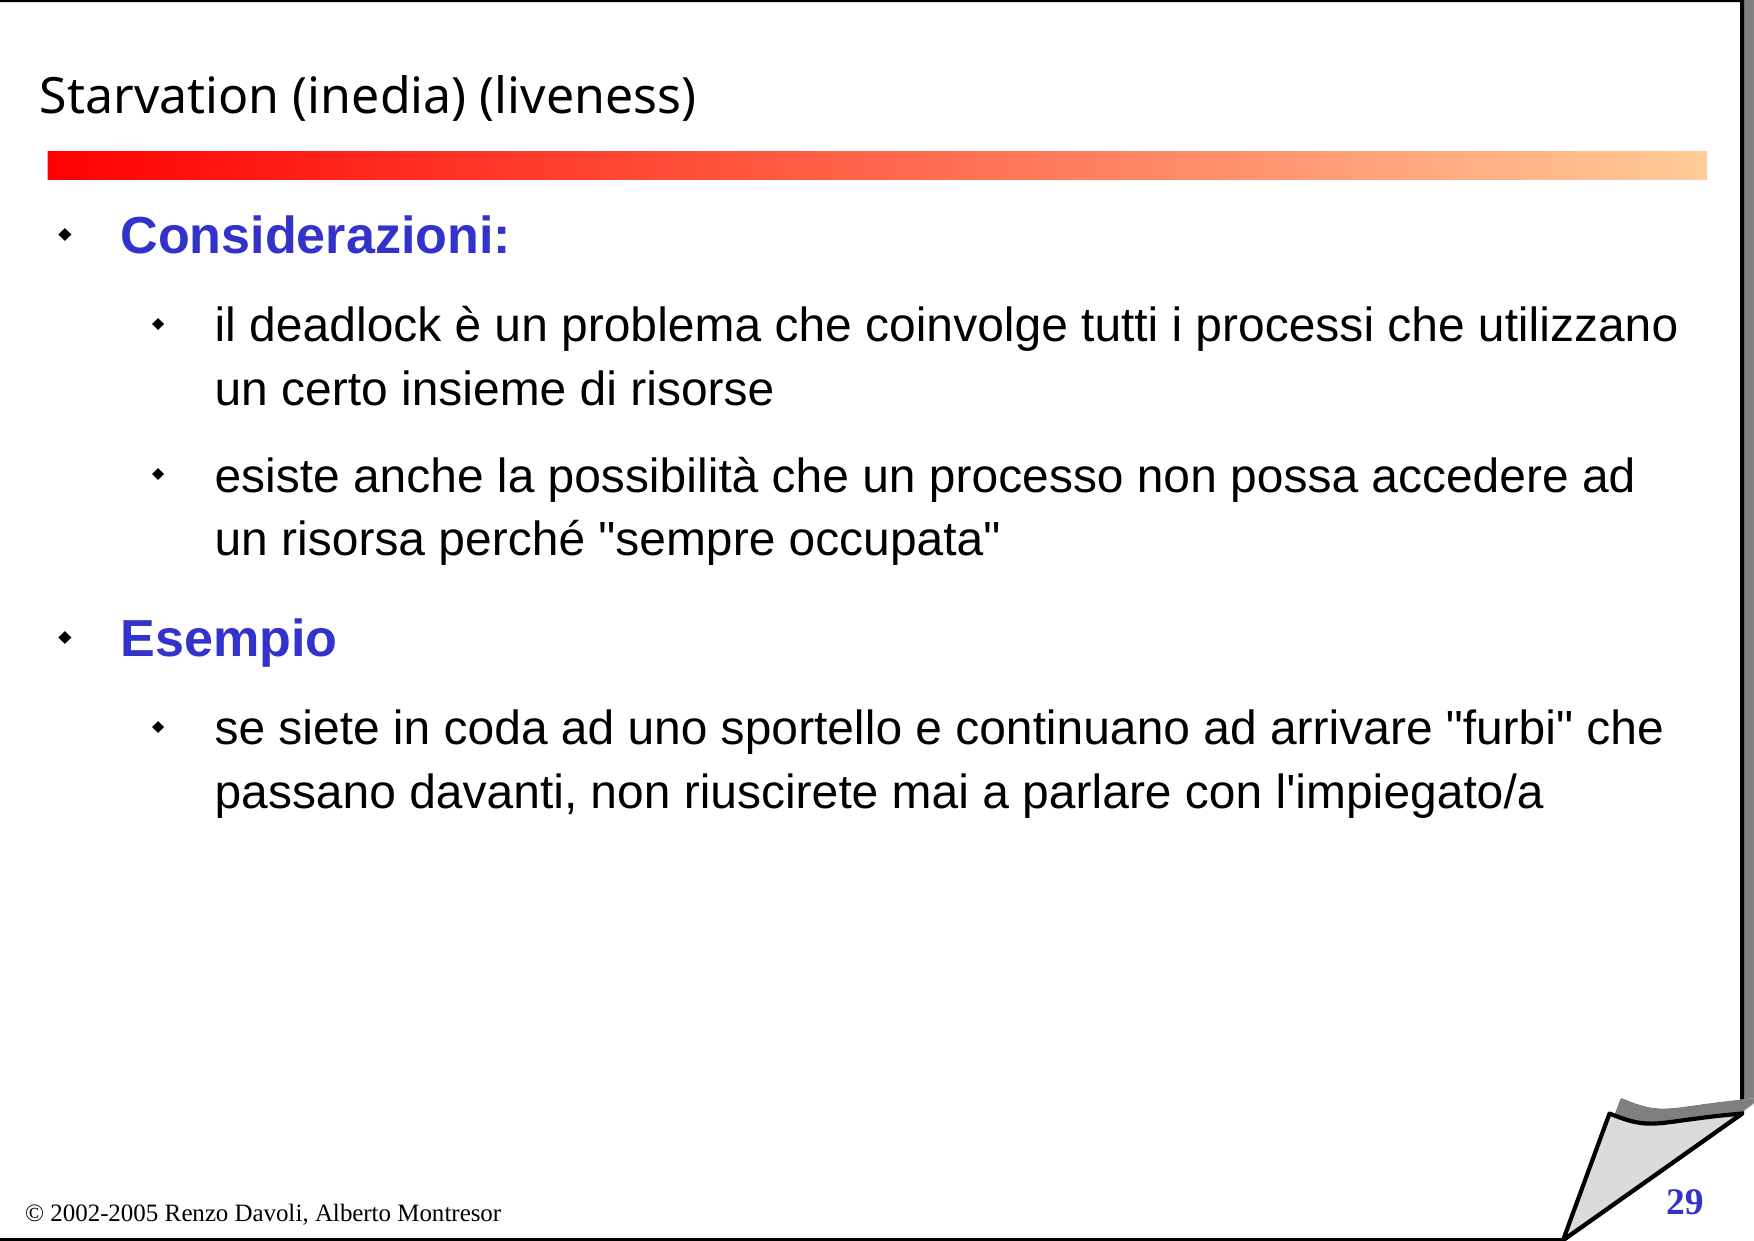

# Starvation (inedia) (liveness)
Considerazioni:
il deadlock è un problema che coinvolge tutti i processi che utilizzano un certo insieme di risorse
esiste anche la possibilità che un processo non possa accedere ad un risorsa perché "sempre occupata"
Esempio
se siete in coda ad uno sportello e continuano ad arrivare "furbi" che passano davanti, non riuscirete mai a parlare con l'impiegato/a